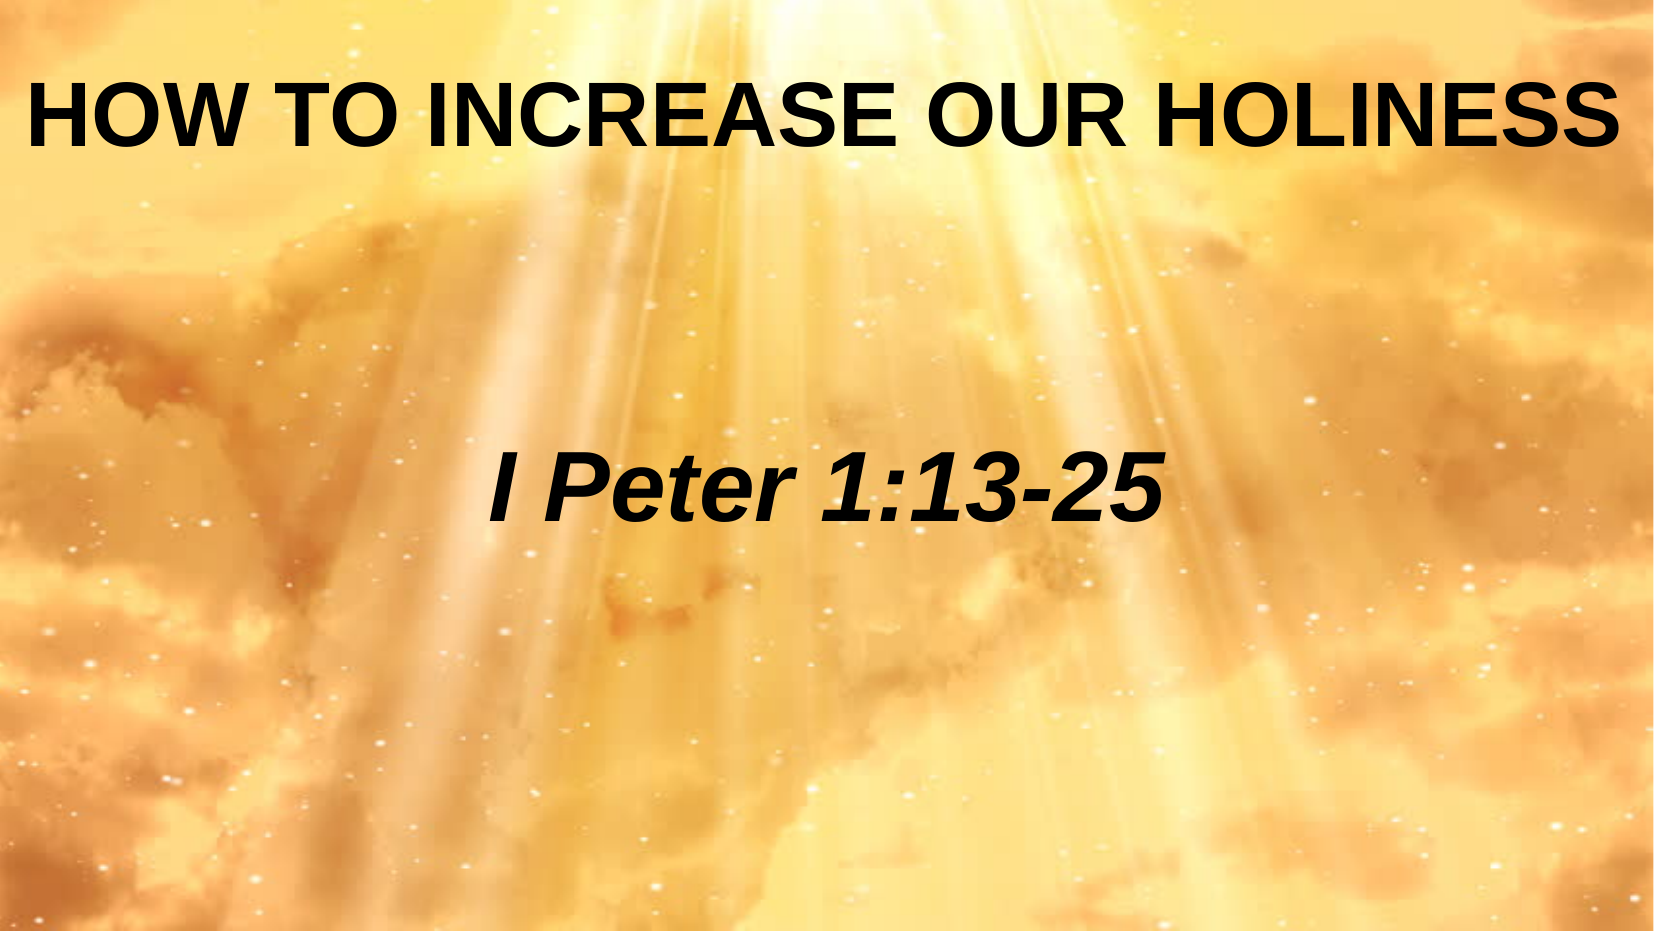

# HOW TO INCREASE OUR HOLINESS
I Peter 1:13-25